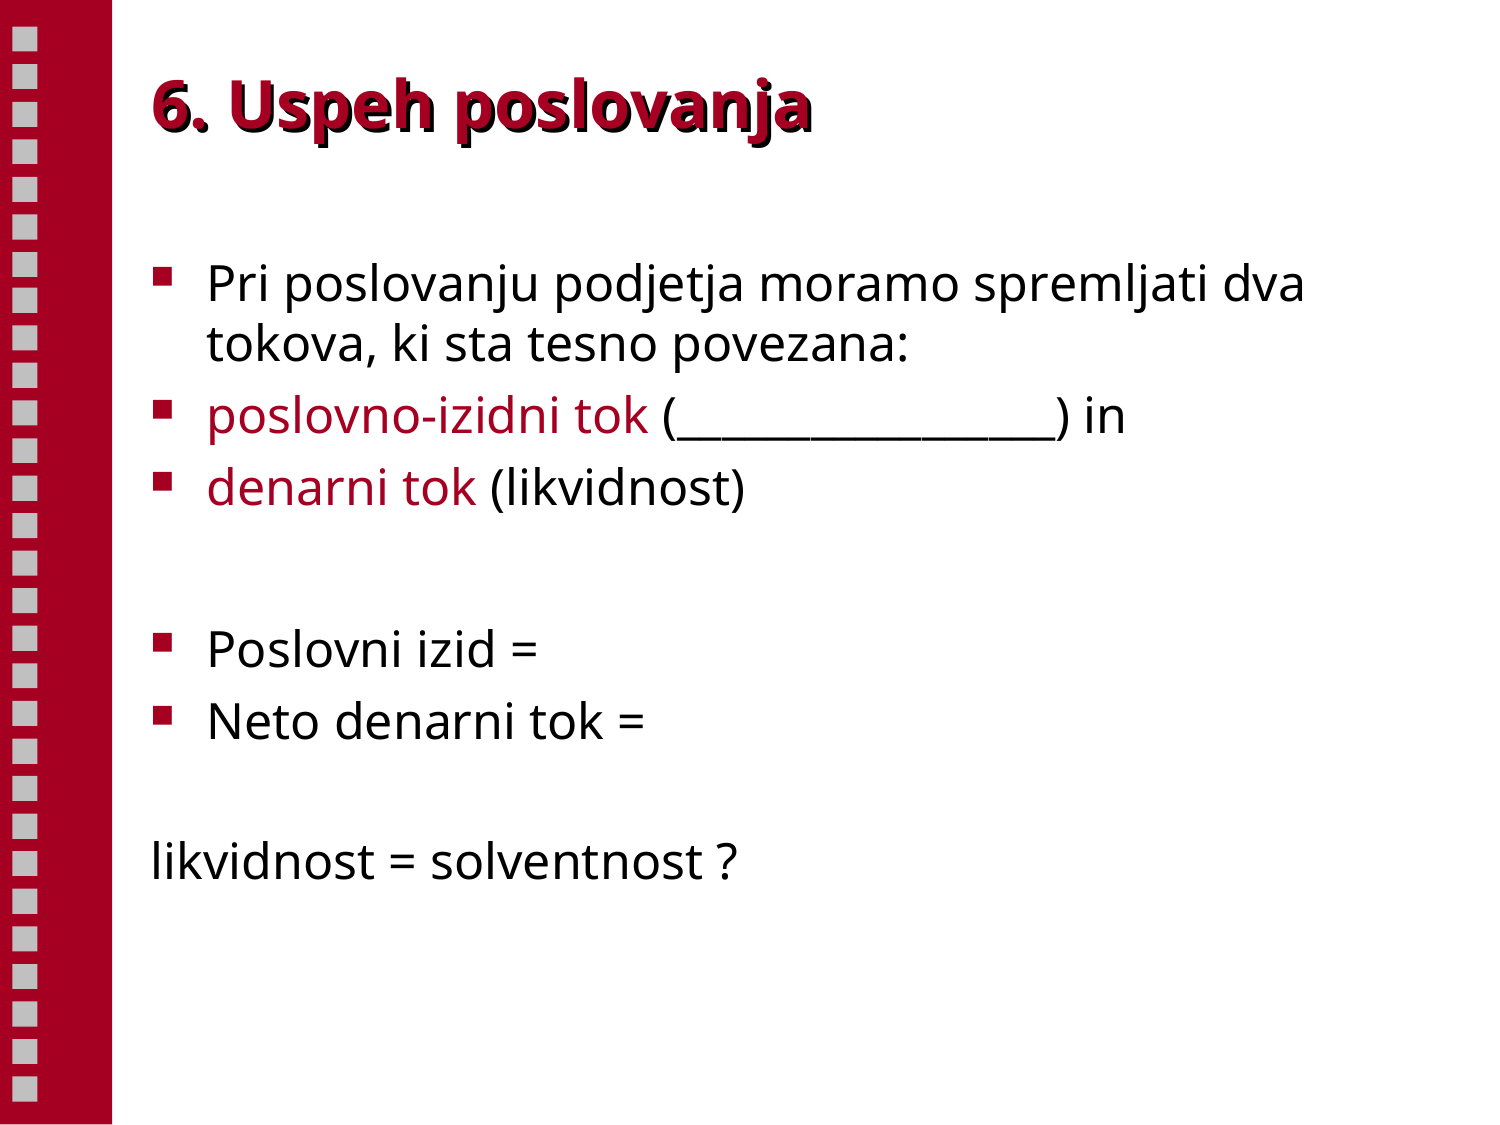

# 6. Uspeh poslovanja
Pri poslovanju podjetja moramo spremljati dva tokova, ki sta tesno povezana:
poslovno-izidni tok (_________________) in
denarni tok (likvidnost)
Poslovni izid =
Neto denarni tok =
likvidnost = solventnost ?